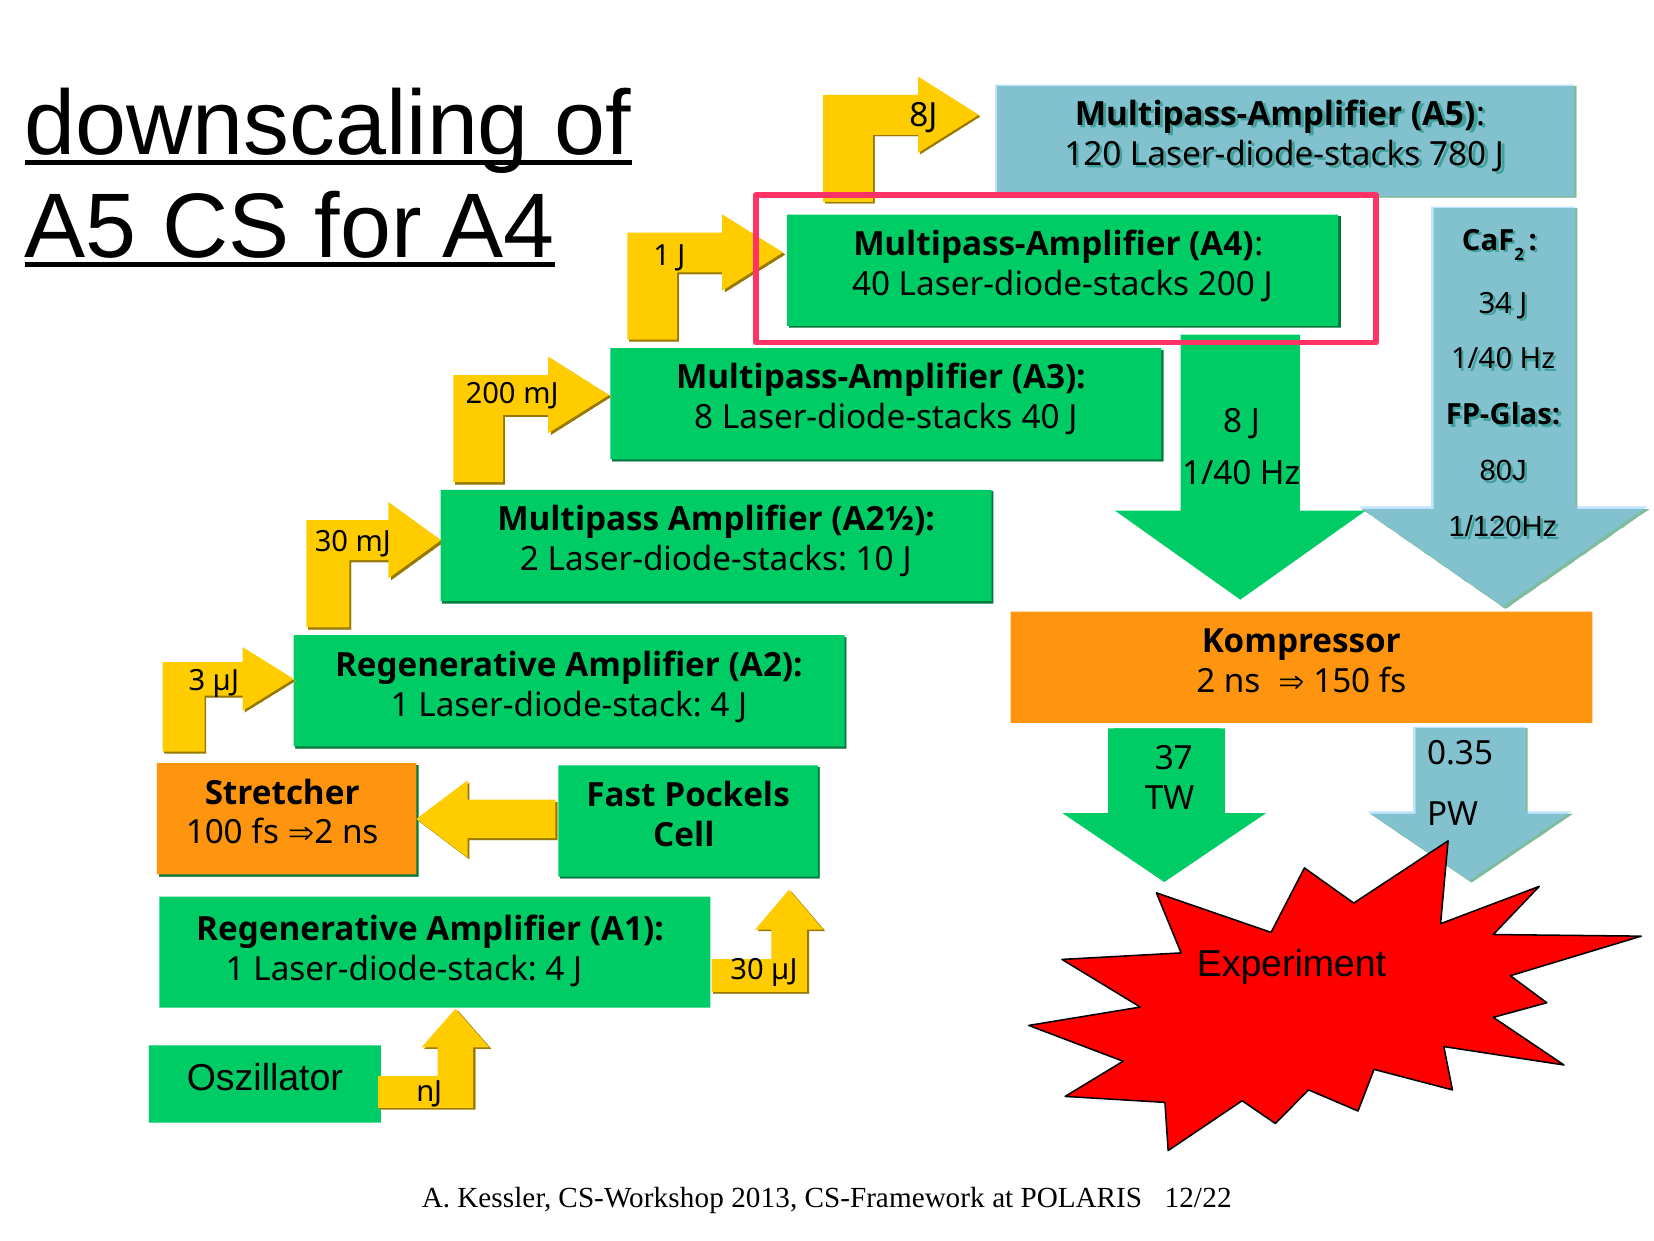

# downscaling of A5 CS for A4
Multipass-Amplifier (A5):
120 Laser-diode-stacks 780 J
8J
CaF2 :
34 J
1/40 Hz
FP-Glas:
80J
1/120Hz
1 J
Multipass-Amplifier (A3):
8 Laser-diode-stacks 40 J
Multipass-Amplifier (A4):
40 Laser-diode-stacks 200 J
200 mJ
8 J
1/40 Hz
 Multipass Amplifier (A2½):
2 Laser-diode-stacks: 10 J
30 mJ
Kompressor
2 ns  150 fs
 Regenerative Amplifier (A2):
1 Laser-diode-stack: 4 J
3 µJ
0.35
PW
 37 TW
Stretcher
100 fs 2 ns
Fast Pockels
Cell
Experiment
Regenerative Amplifier (A1):
1 Laser-diode-stack: 4 J
30 µJ
Oszillator
nJ
A. Kessler, CS-Workshop 2013, CS-Framework at POLARIS